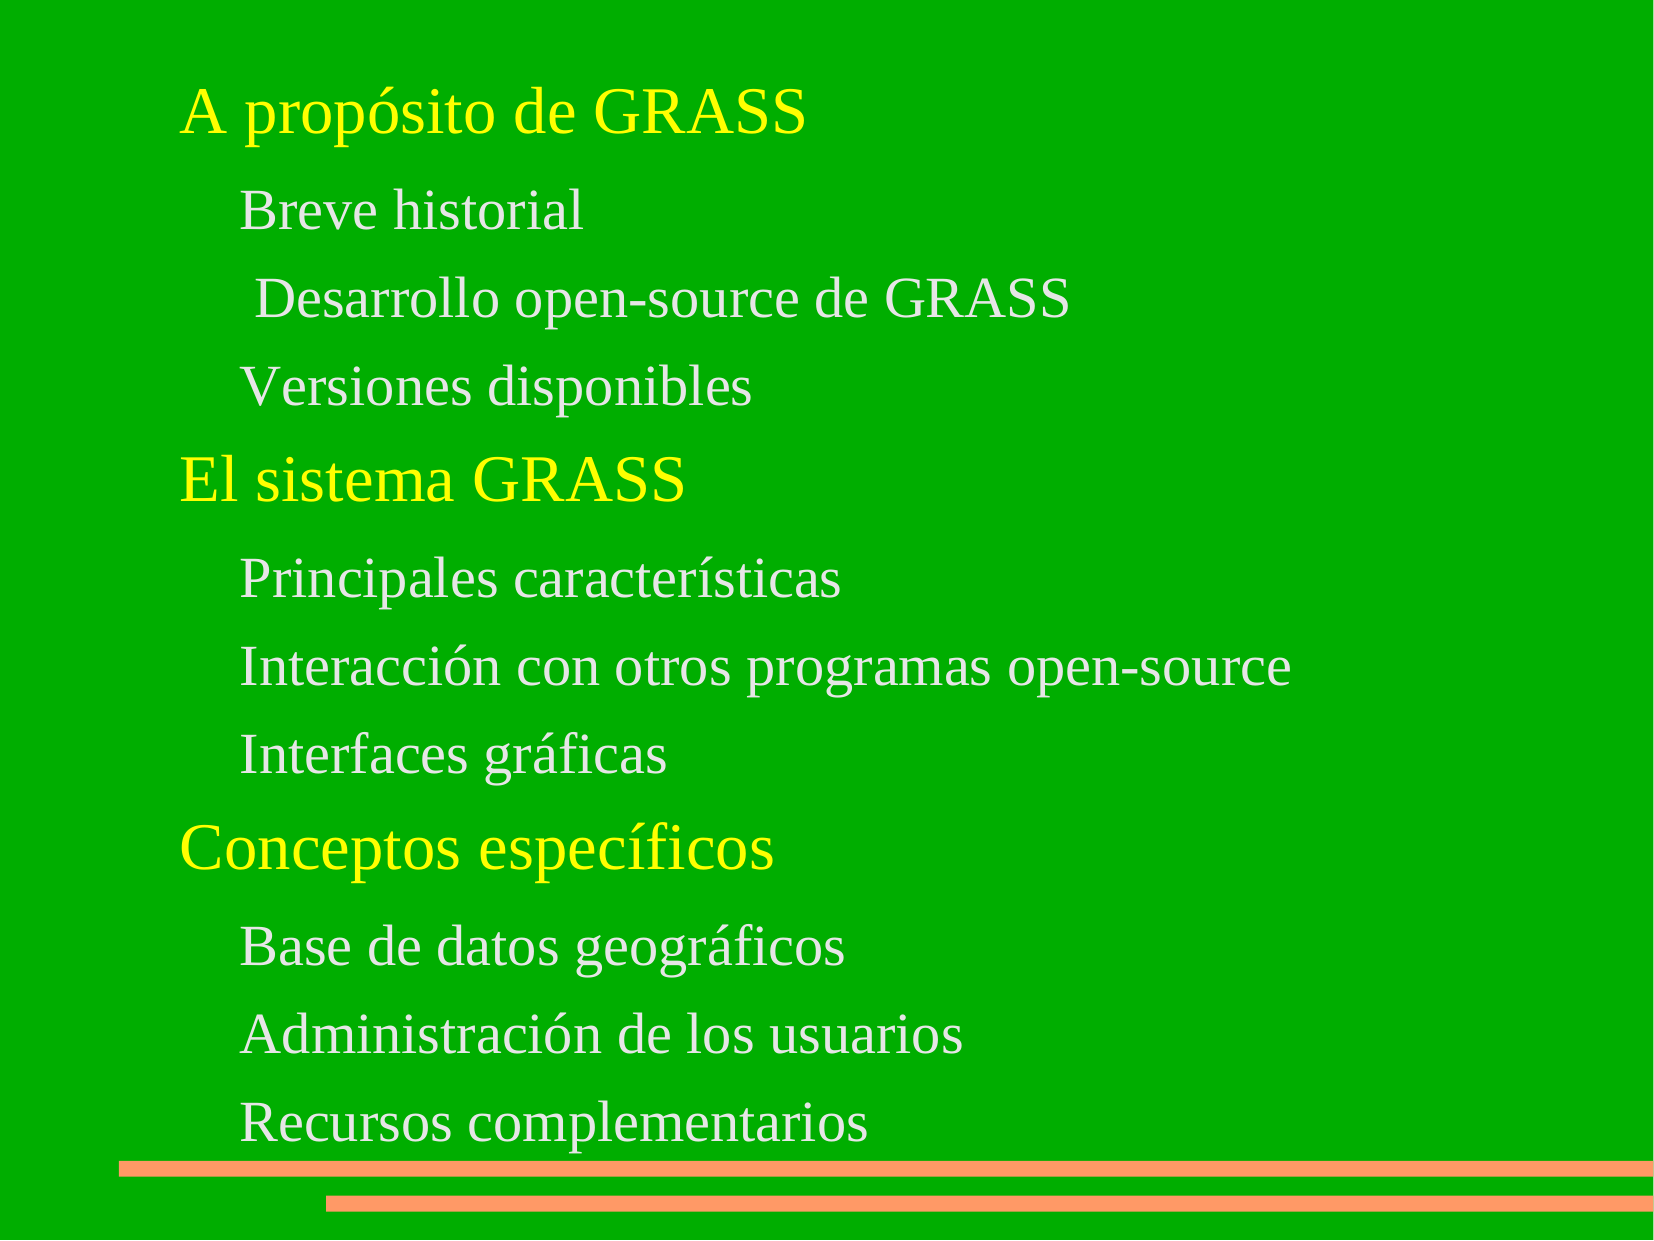

#
 A propósito de GRASS
Breve historial
 Desarrollo open-source de GRASS
Versiones disponibles
 El sistema GRASS
Principales características
Interacción con otros programas open-source
Interfaces gráficas
 Conceptos específicos
Base de datos geográficos
Administración de los usuarios
Recursos complementarios